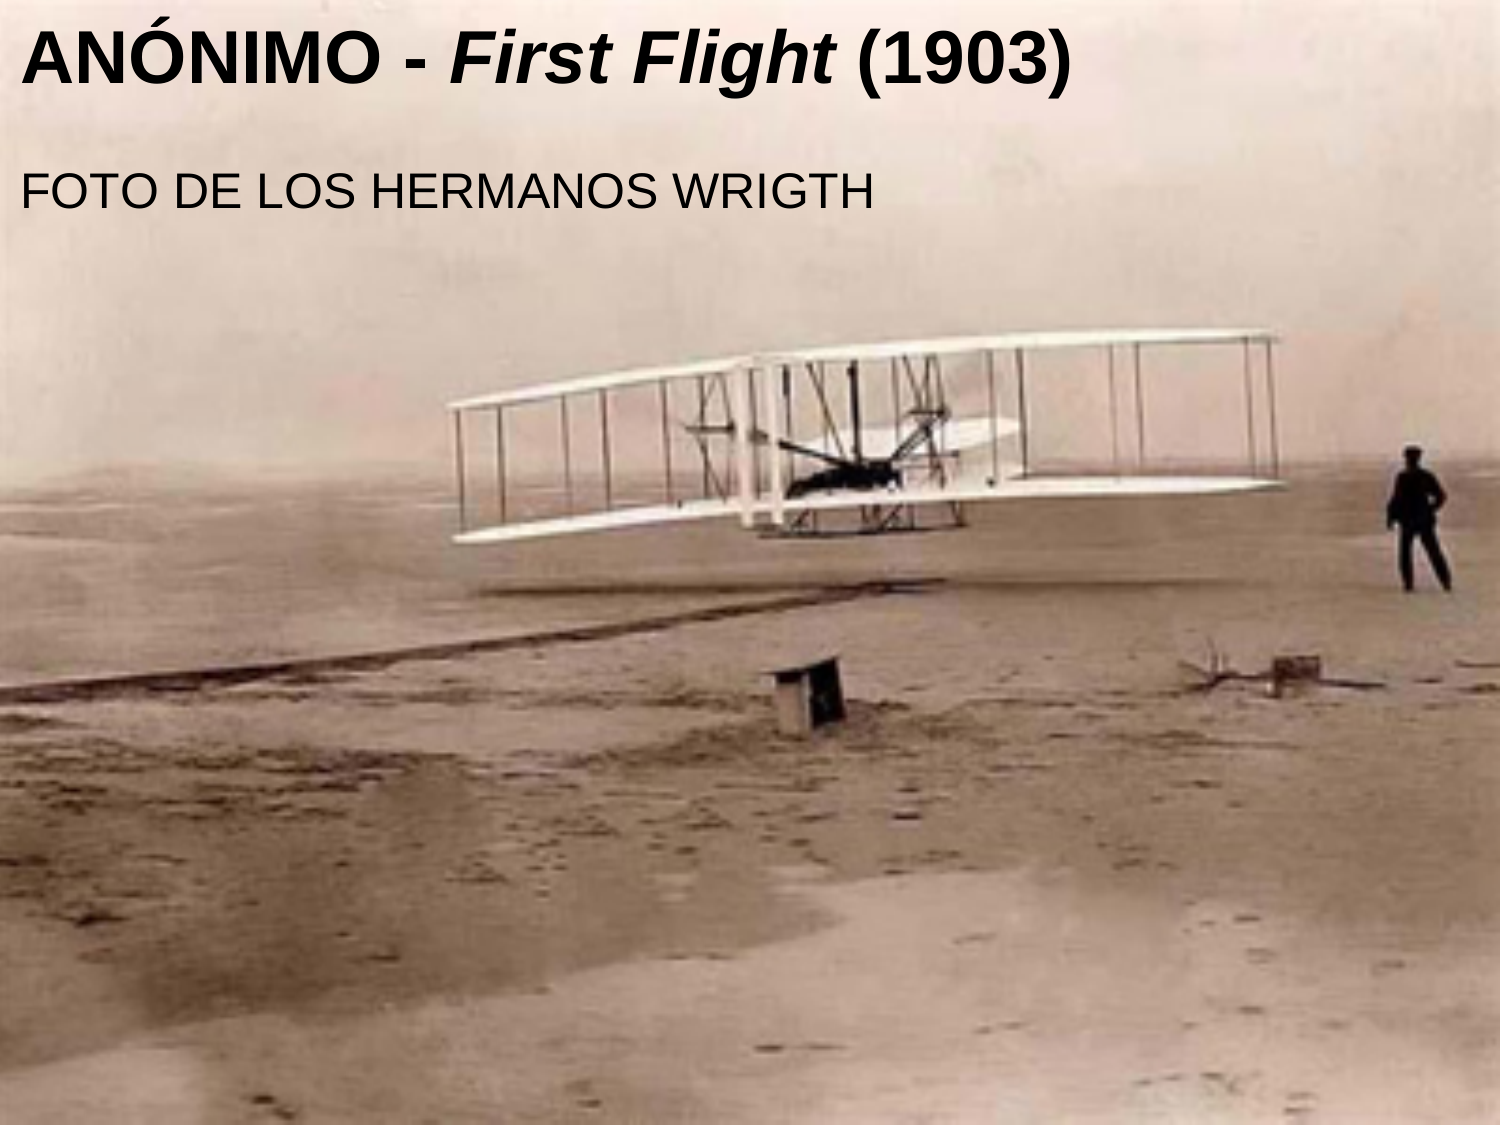

ANÓNIMO - First Flight (1903)
FOTO DE LOS HERMANOS WRIGTH